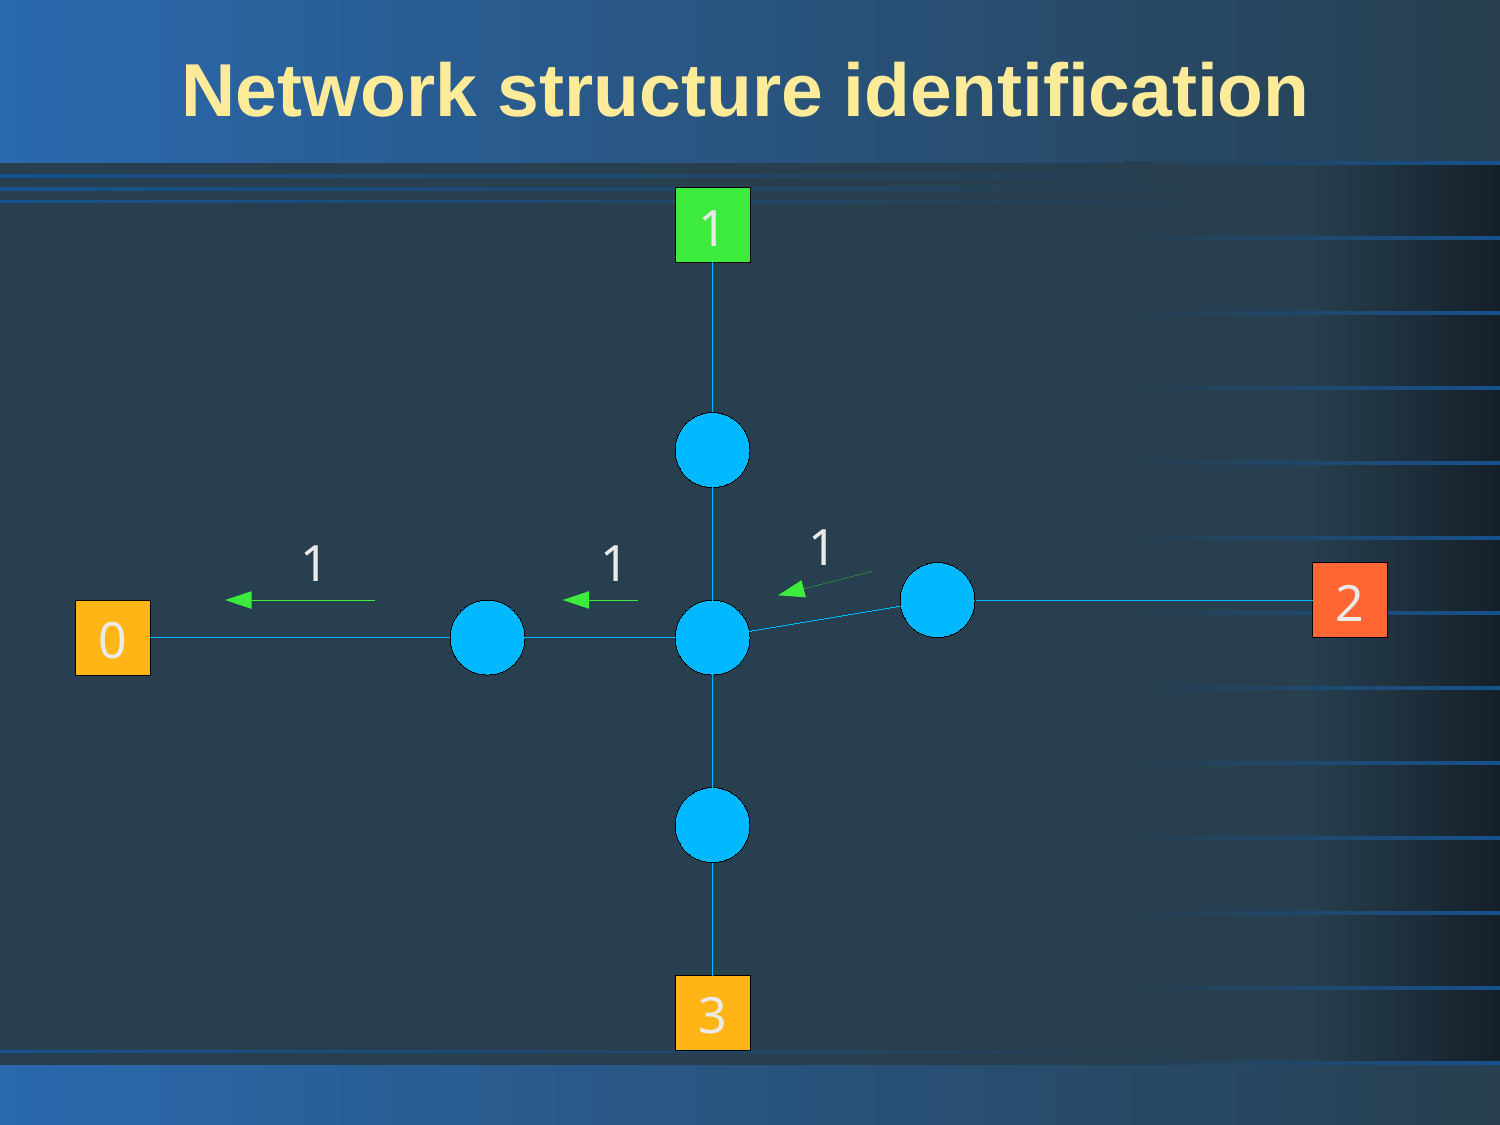

# Network structure identification
1
1
1
1
2
0
3